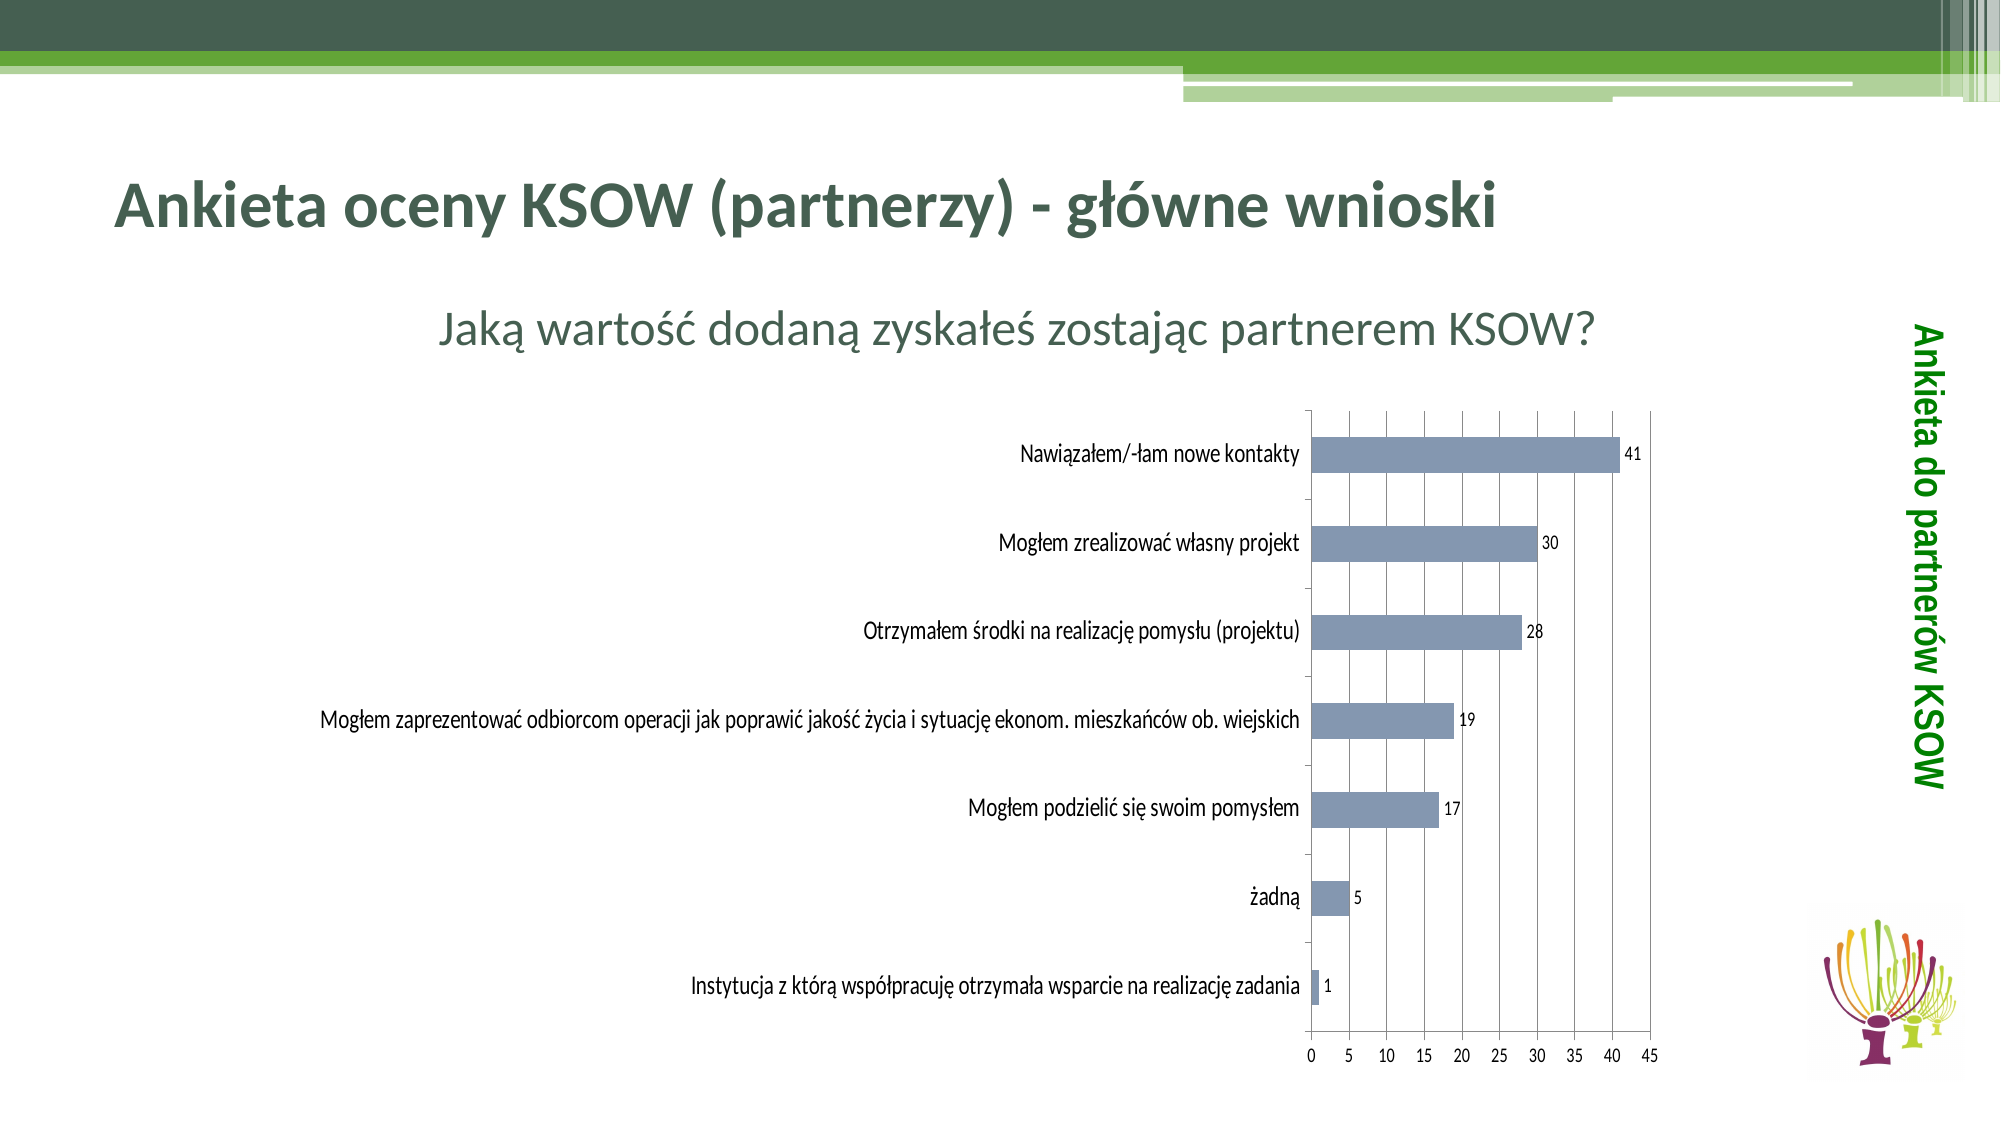

# Ankieta oceny KSOW (partnerzy) - główne wnioski
Jaką wartość dodaną zyskałeś zostając partnerem KSOW?
### Chart
| Category | Serie1 |
|---|---|
| Instytucja z którą współpracuję otrzymała wsparcie na realizację zadania | 1.0 |
| żadną | 5.0 |
| Mogłem podzielić się swoim pomysłem | 17.0 |
| Mogłem zaprezentować odbiorcom operacji jak poprawić jakość życia i sytuację ekonom. mieszkańców ob. wiejskich | 19.0 |
| Otrzymałem środki na realizację pomysłu (projektu) | 28.0 |
| Mogłem zrealizować własny projekt | 30.0 |
| Nawiązałem/-łam nowe kontakty | 41.0 |Ankieta do partnerów KSOW
4,3%